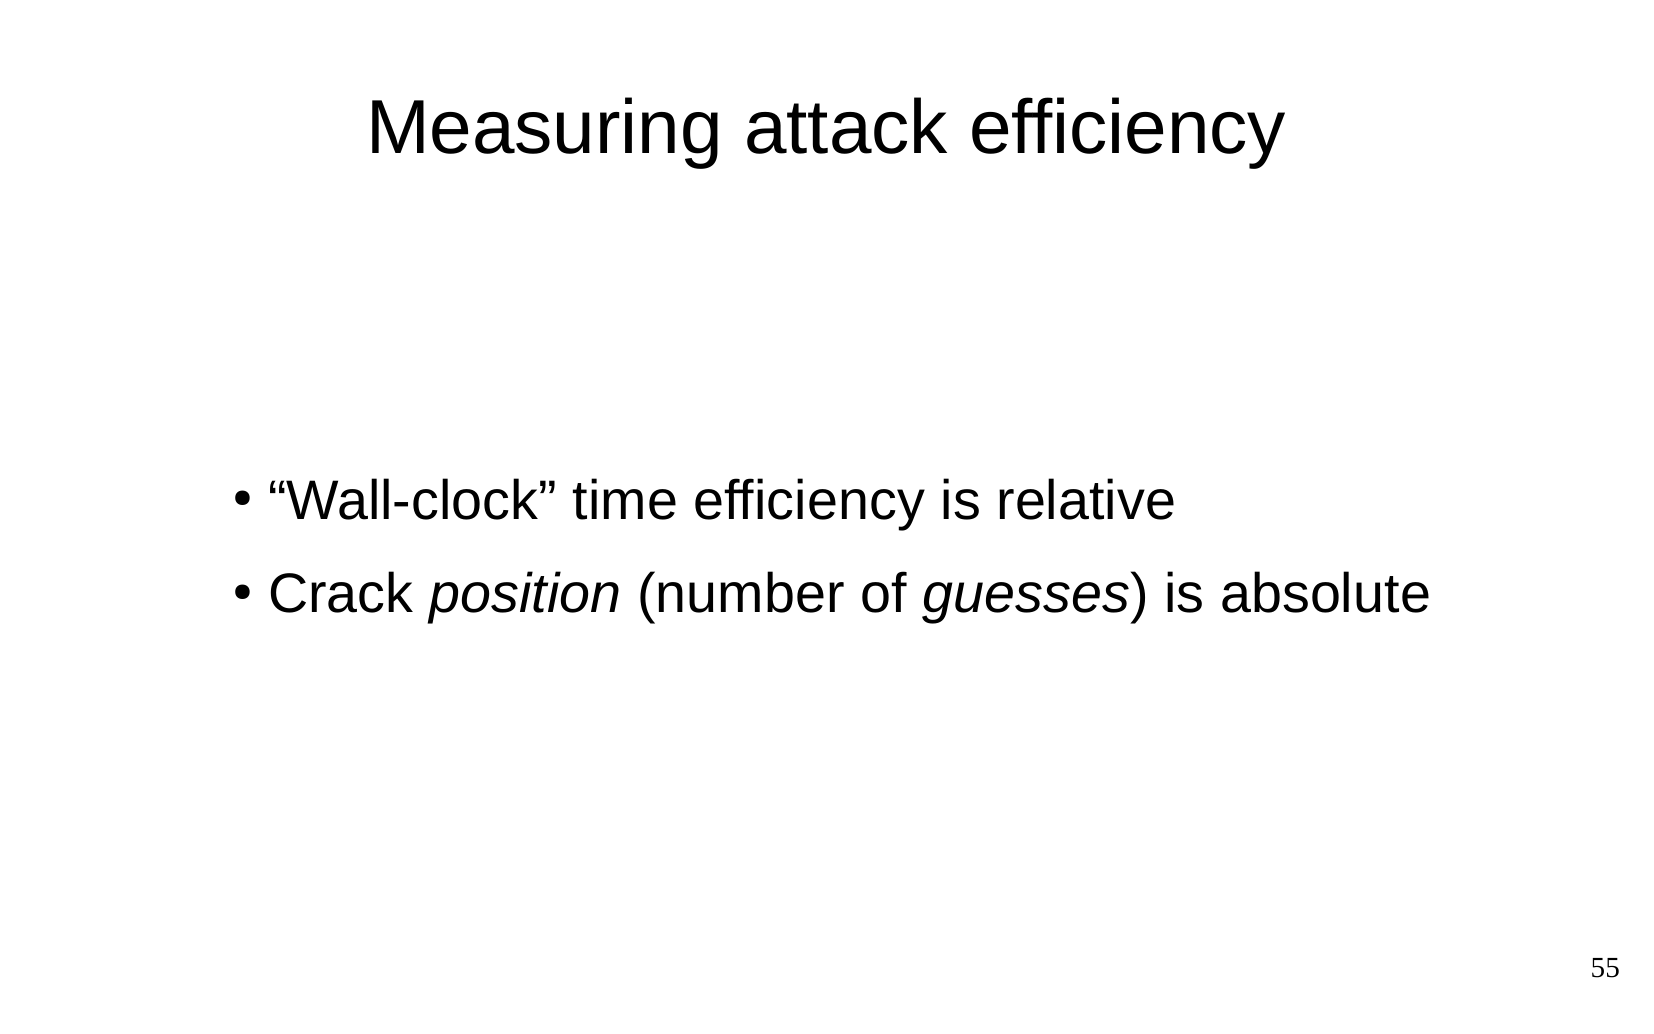

# Measuring attack efficiency
“Wall-clock” time efficiency is relative
Crack position (number of guesses) is absolute